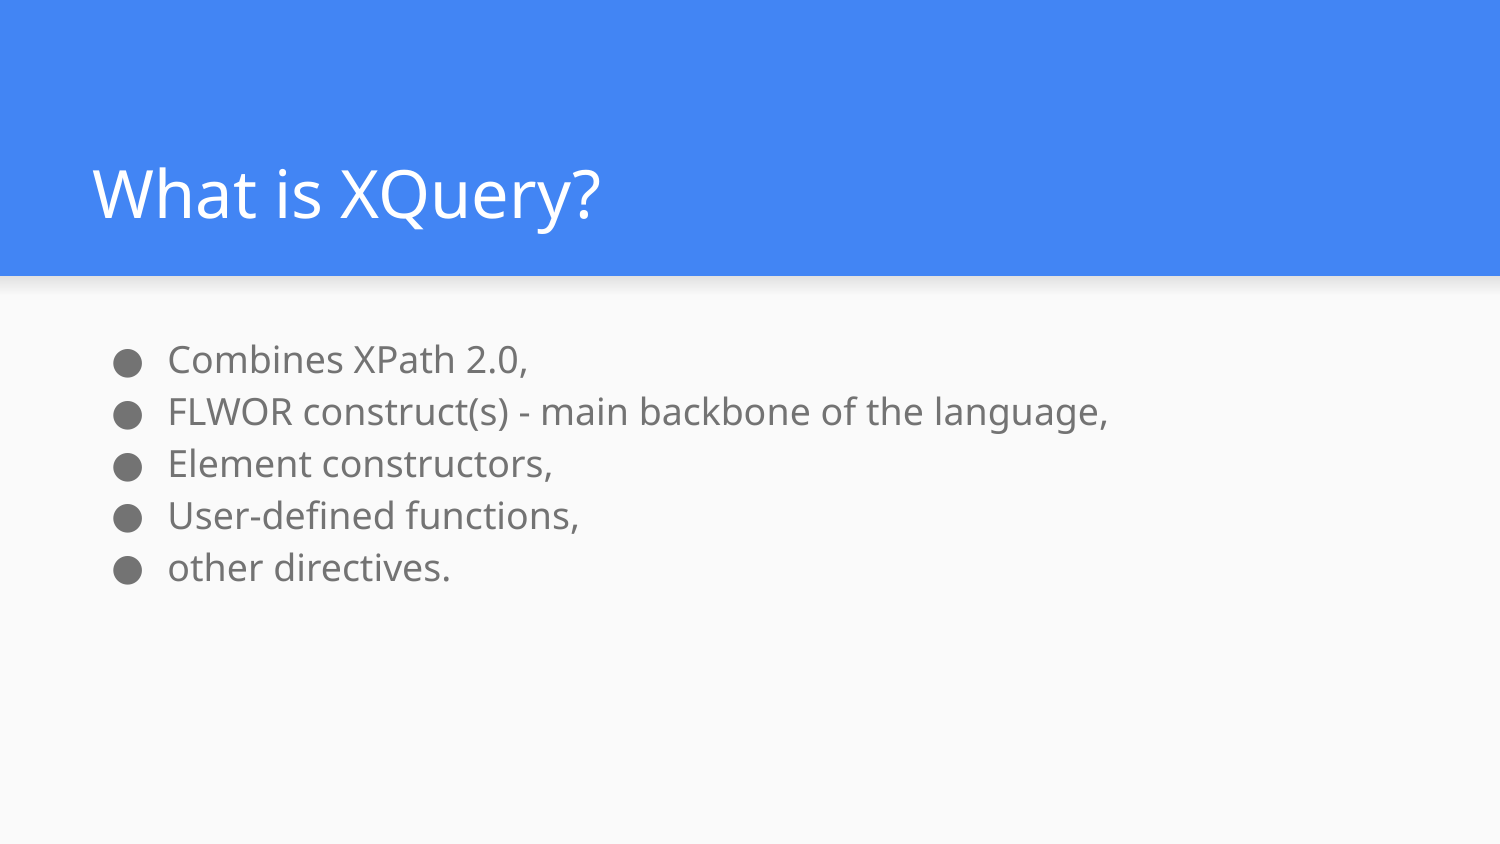

# What is XQuery?
Combines XPath 2.0,
FLWOR construct(s) - main backbone of the language,
Element constructors,
User-defined functions,
other directives.